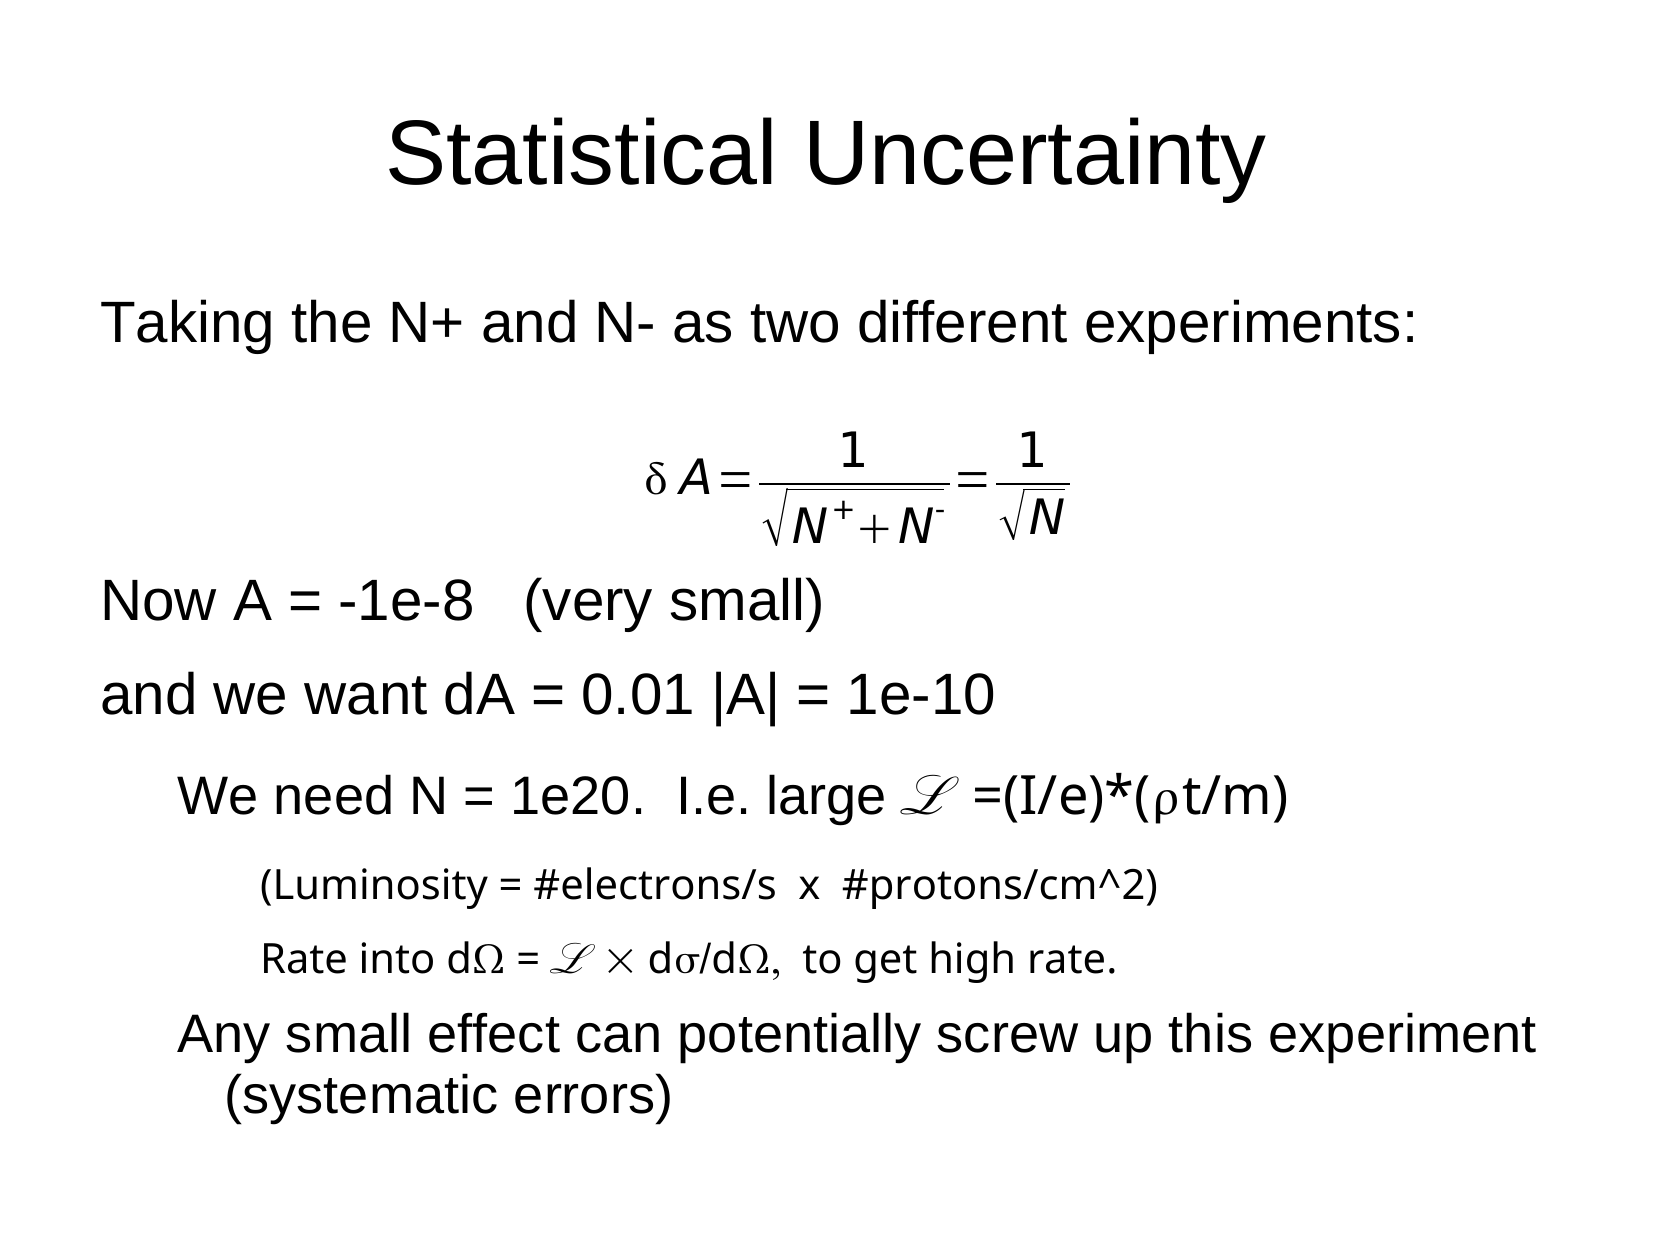

# Statistical Uncertainty
Taking the N+ and N- as two different experiments:
Now A = -1e-8 (very small)
and we want dA = 0.01 |A| = 1e-10
We need N = 1e20. I.e. large ℒ =(I/e)*(t/m)
(Luminosity = #electrons/s x #protons/cm^2)
Rate into d = ℒ × d/d, to get high rate.
Any small effect can potentially screw up this experiment (systematic errors)